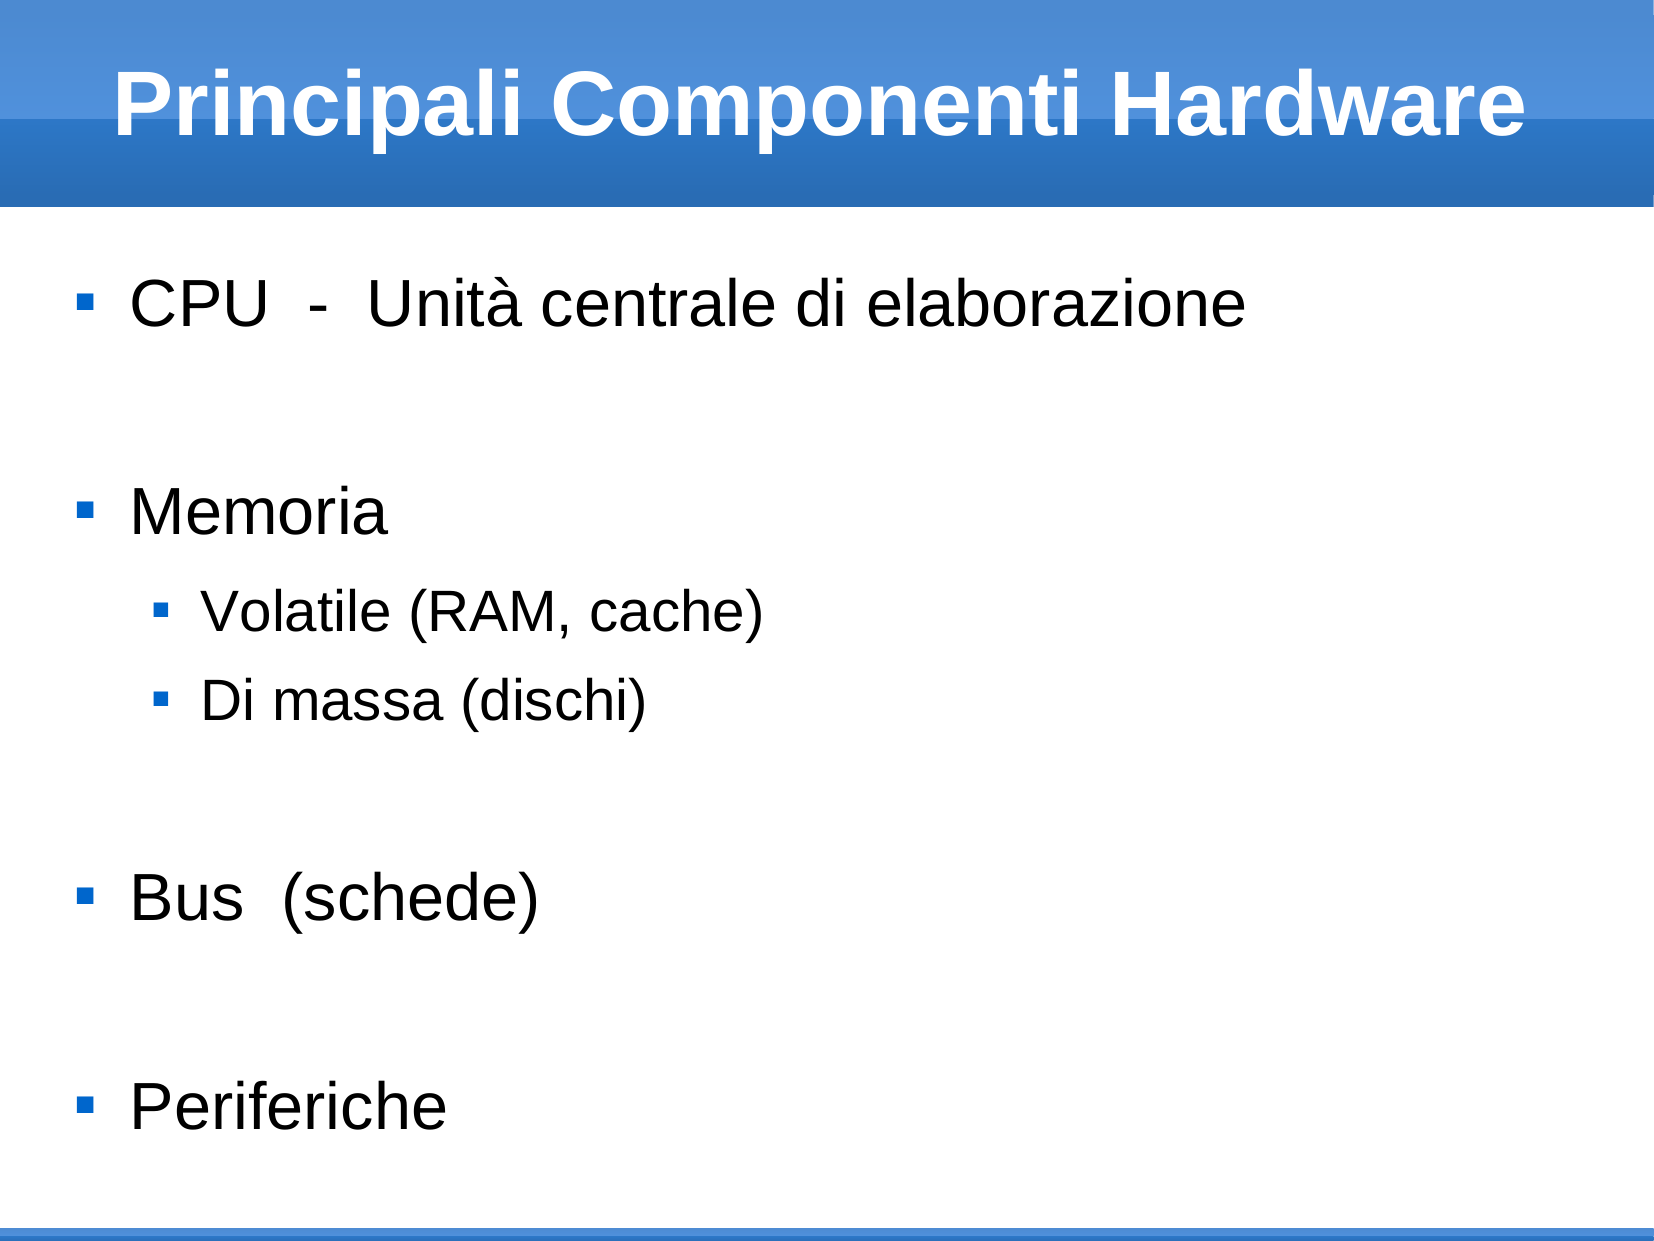

# Principali Componenti Hardware
CPU - Unità centrale di elaborazione
Memoria
Volatile (RAM, cache)
Di massa (dischi)
Bus (schede)
Periferiche